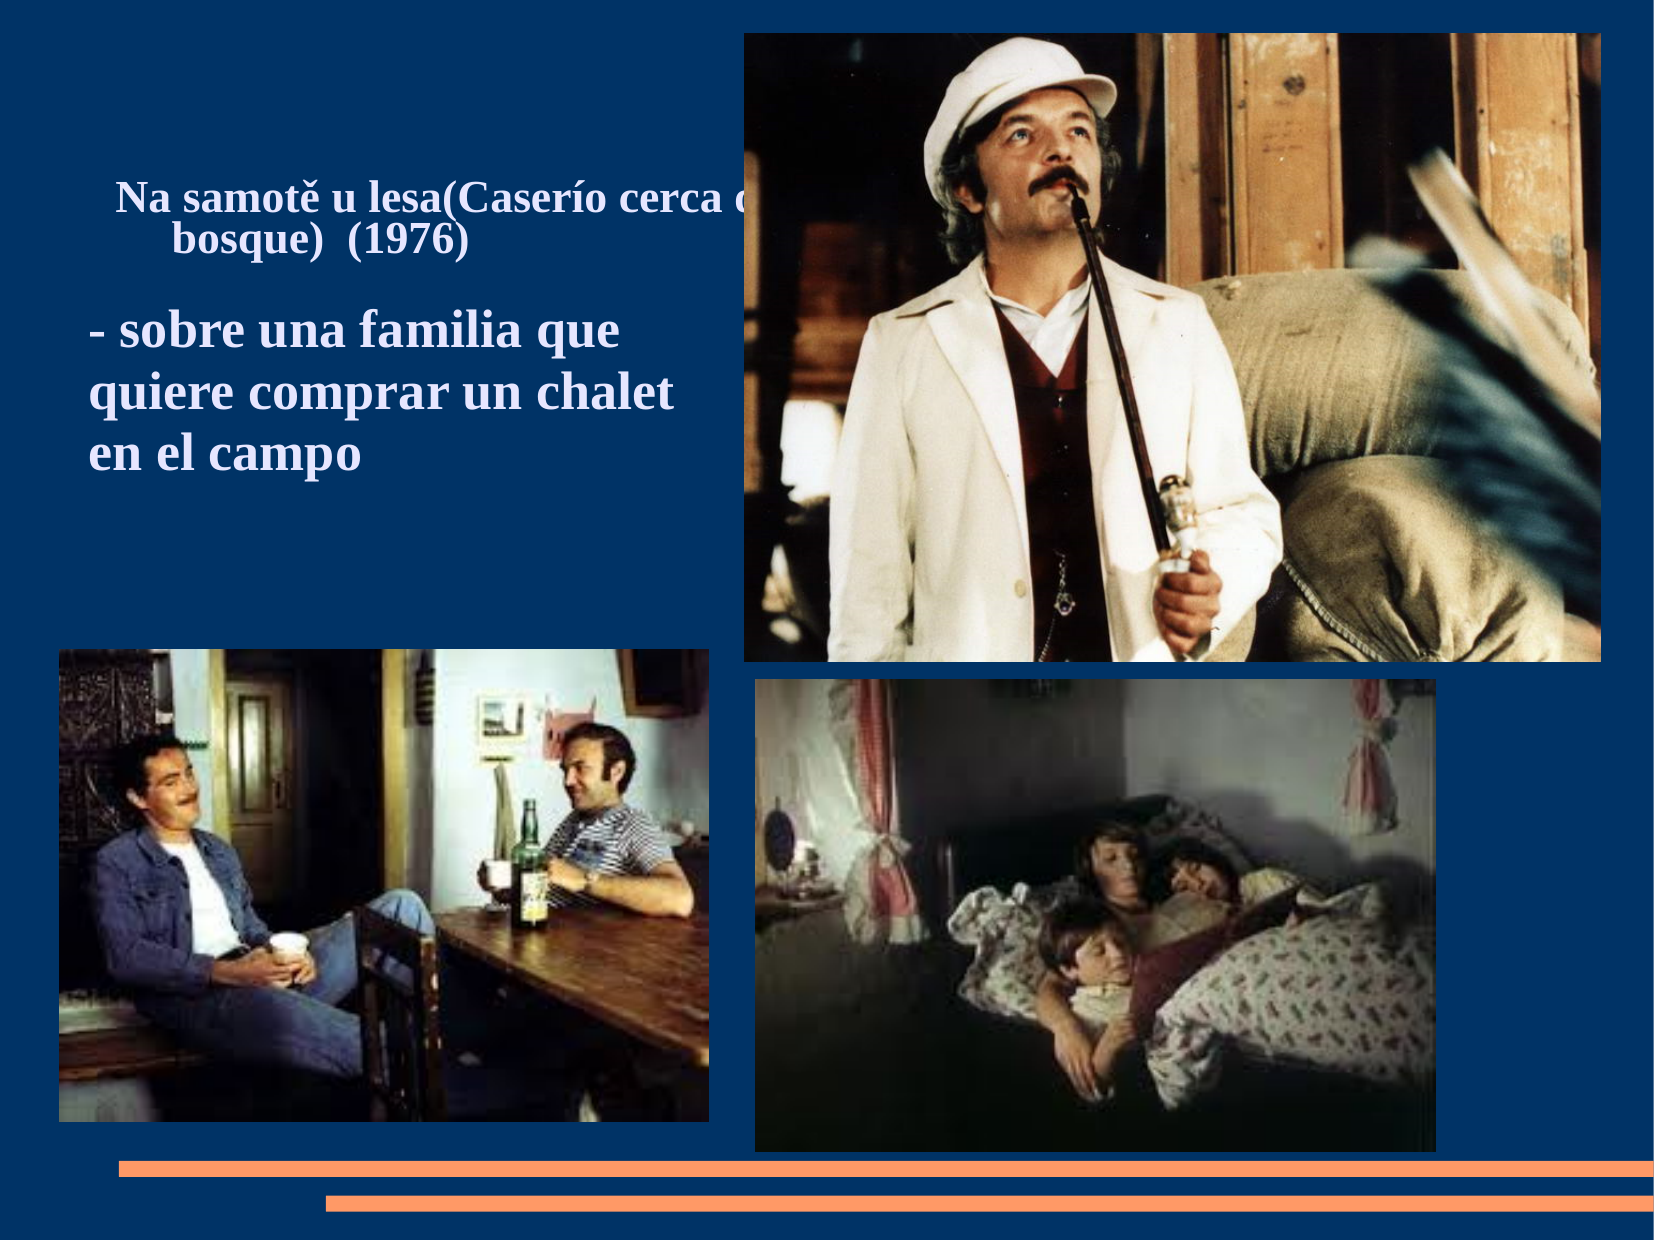

#
Na samotě u lesa(Caserío cerca del bosque) (1976)
- sobre una familia que quiere comprar un chalet en el campo